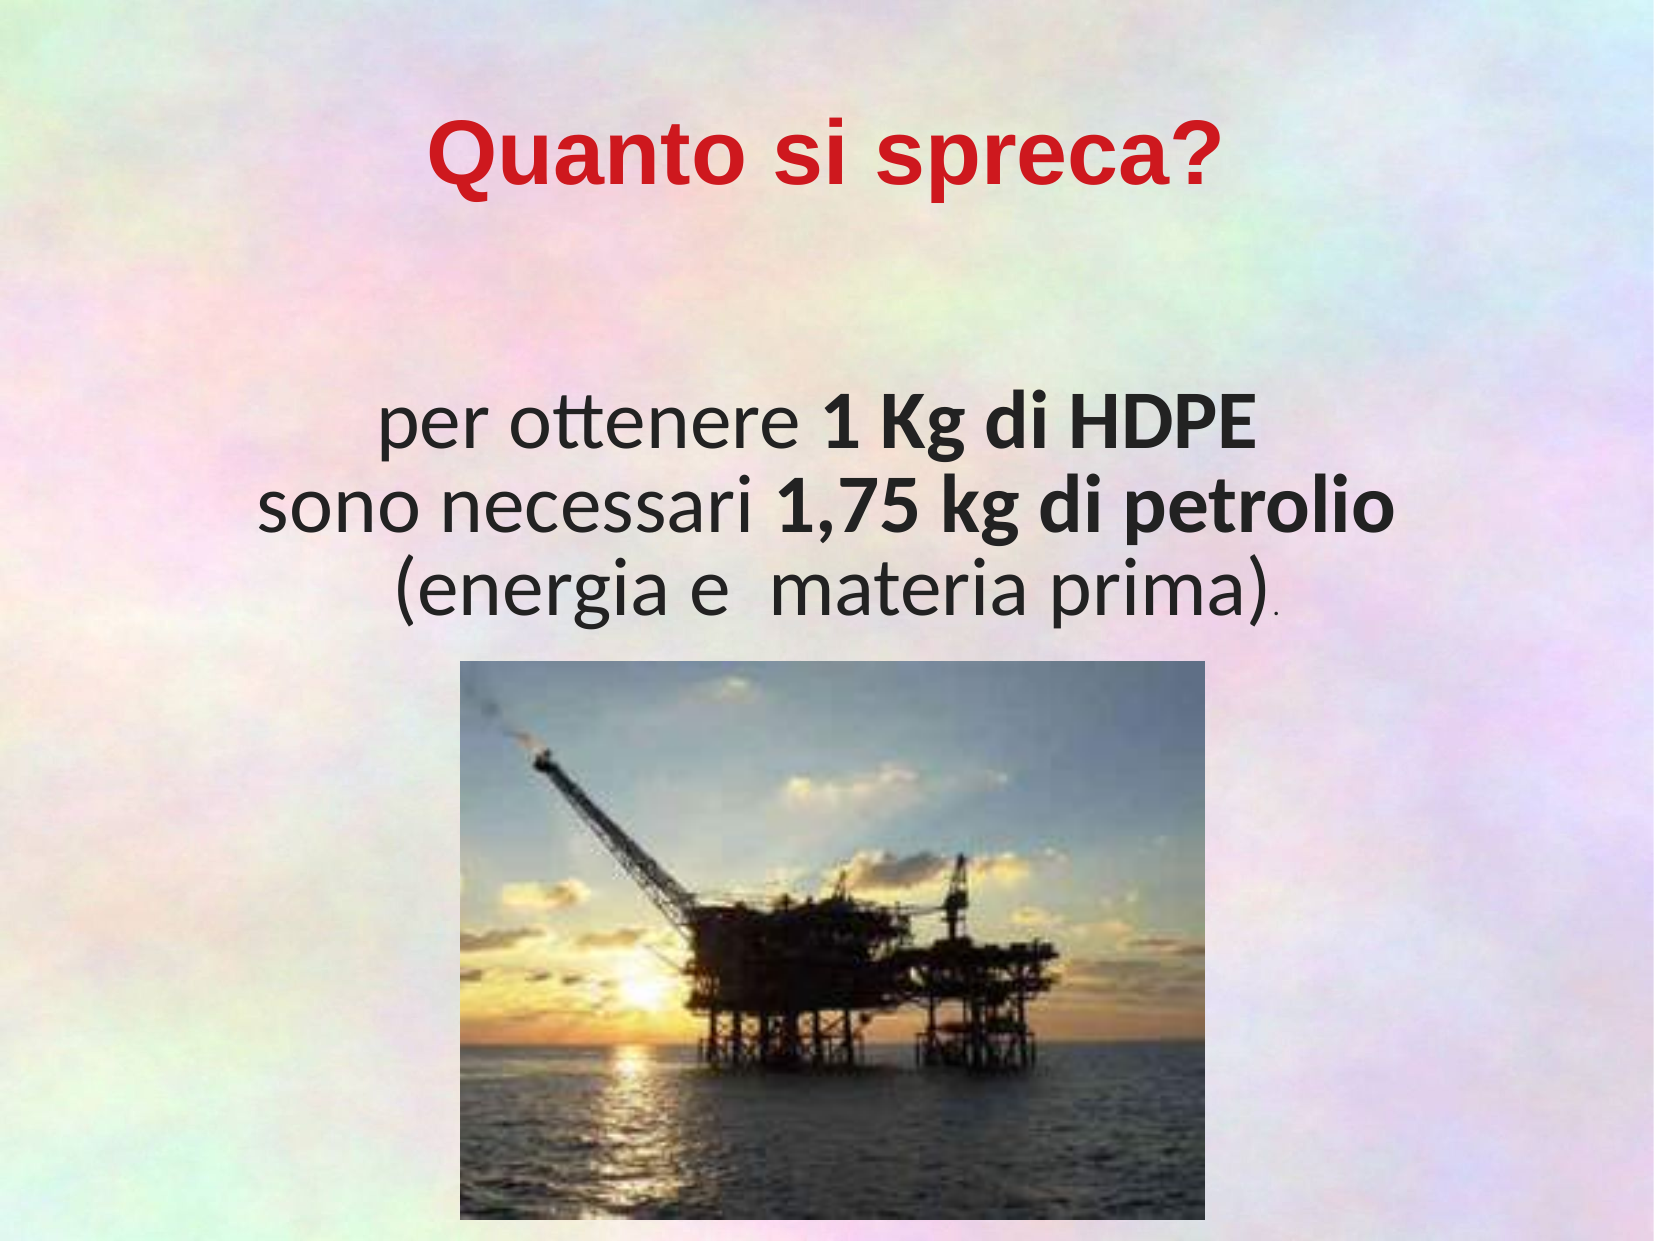

# Quanto si spreca?
per ottenere 1 Kg di HDPE
sono necessari 1,75 kg di petrolio
 (energia e materia prima).